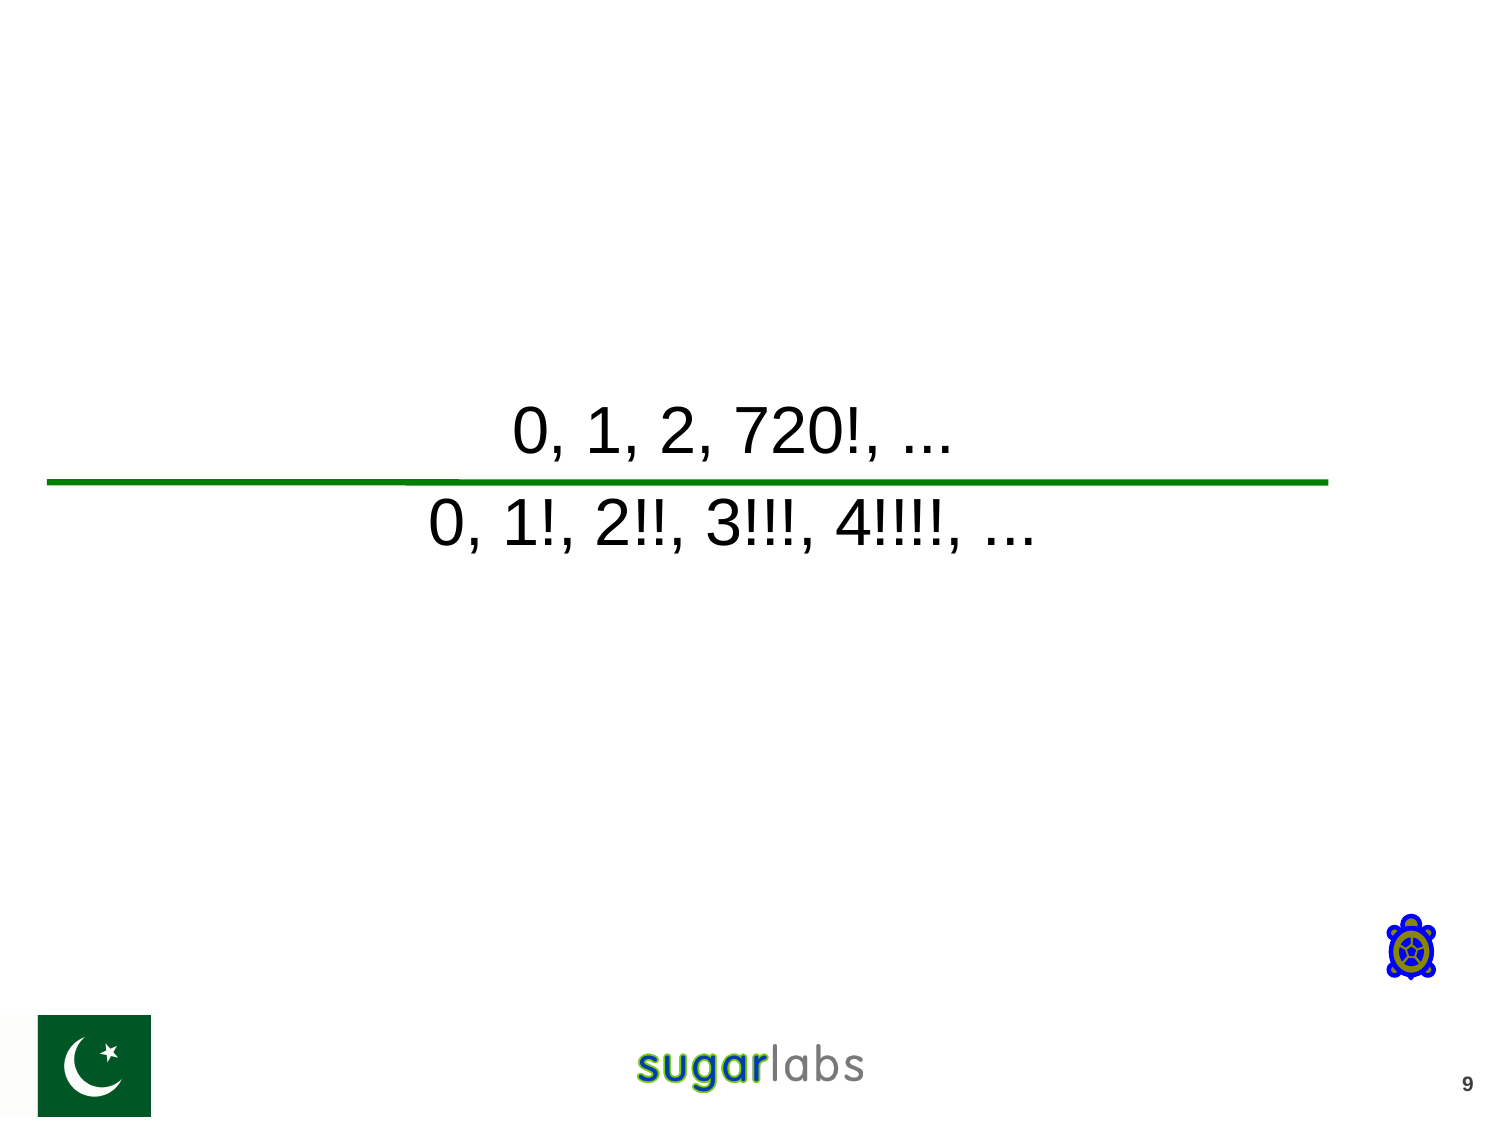

# 0, 1, 2, 720!, ...
0, 1!, 2!!, 3!!!, 4!!!!, ...
9